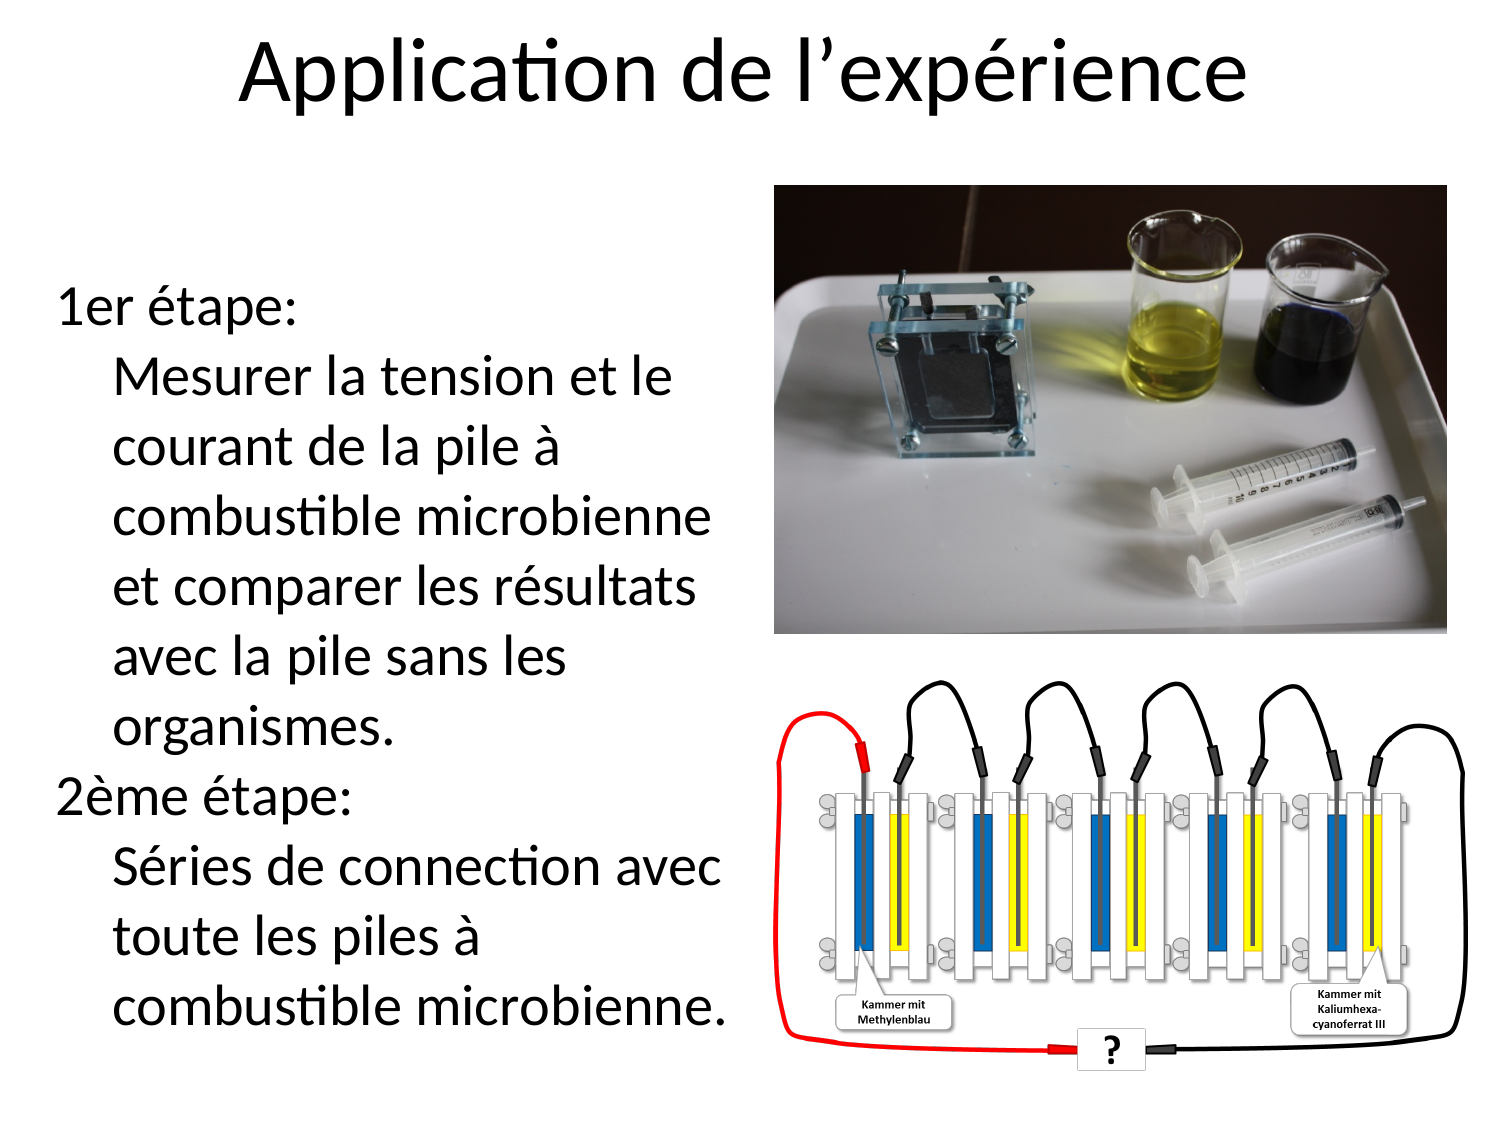

# Application de l’expérience
1er étape:
	Mesurer la tension et le courant de la pile à combustible microbienne et comparer les résultats avec la pile sans les organismes.
2ème étape:
	Séries de connection avec toute les piles à combustible microbienne.